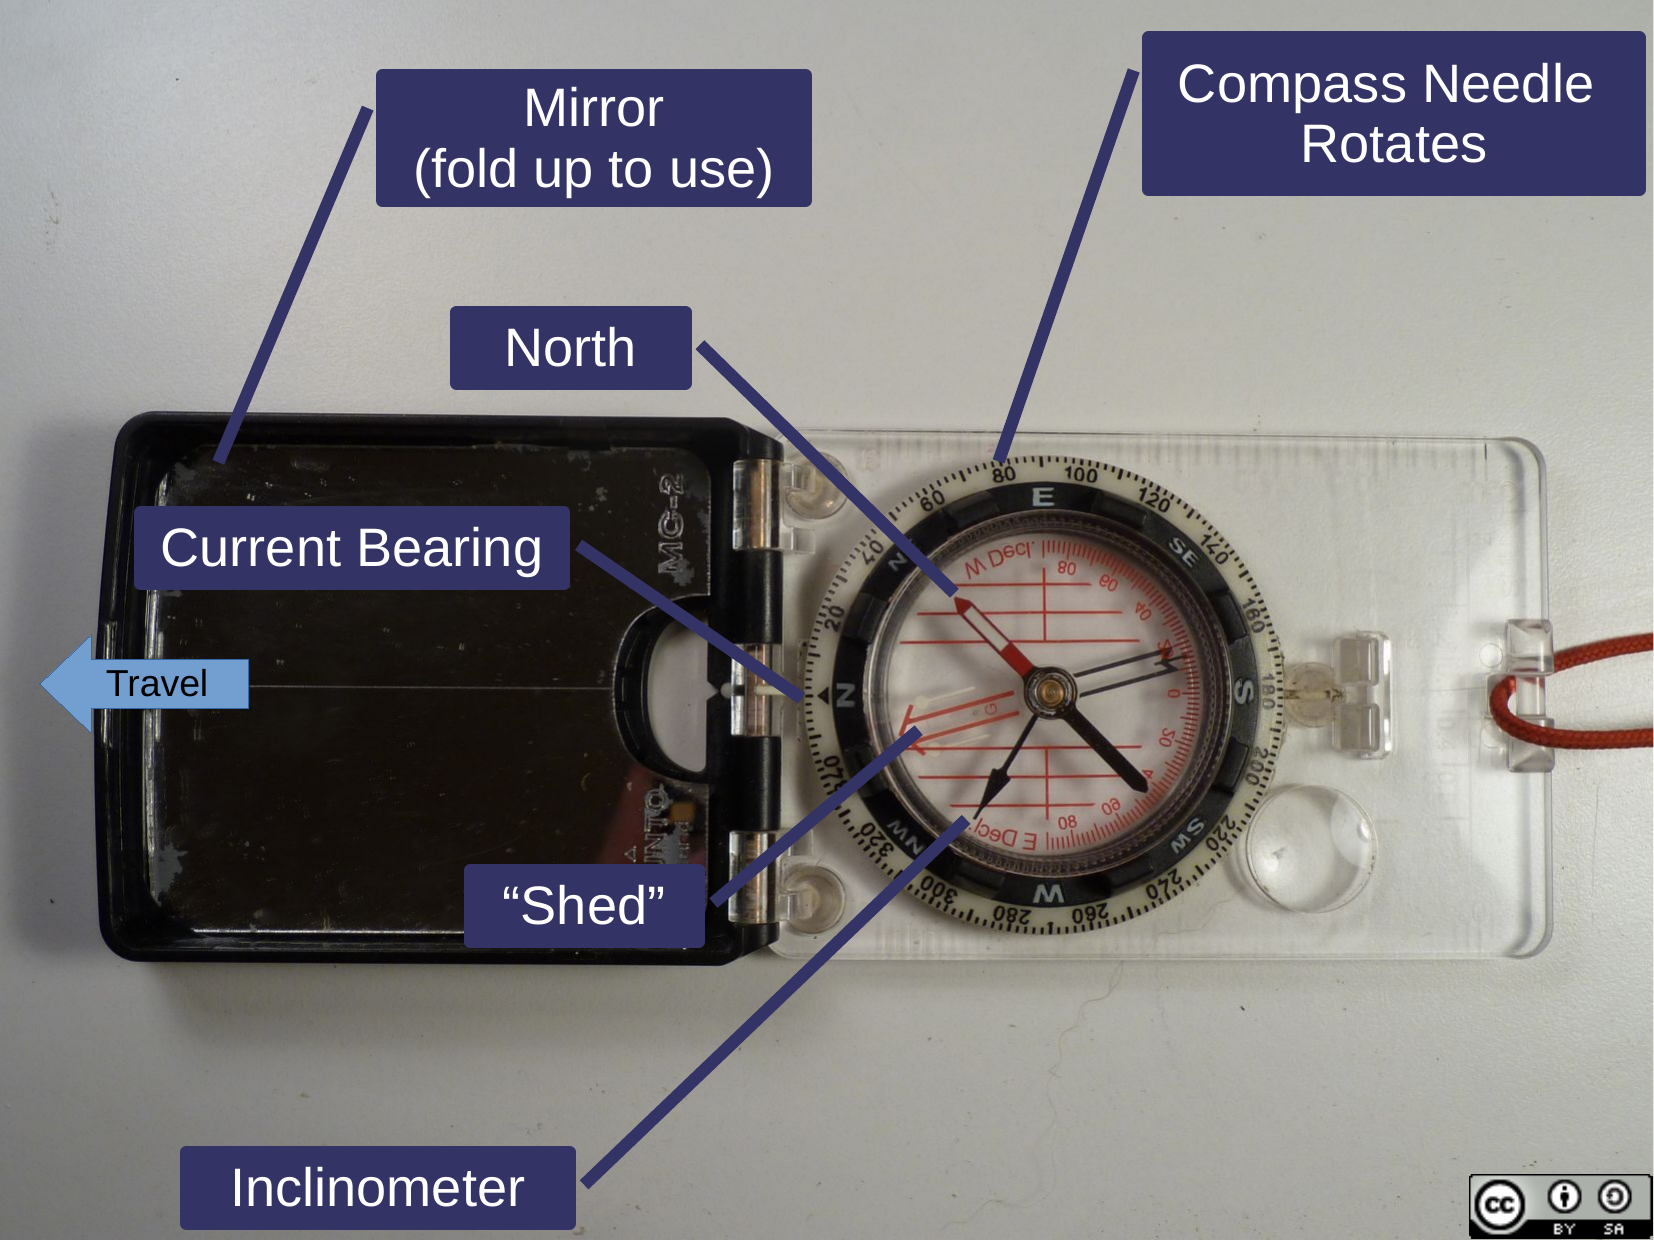

Compass Needle
Rotates
Mirror
(fold up to use)
North
Current Bearing
Travel
“Shed”
Inclinometer